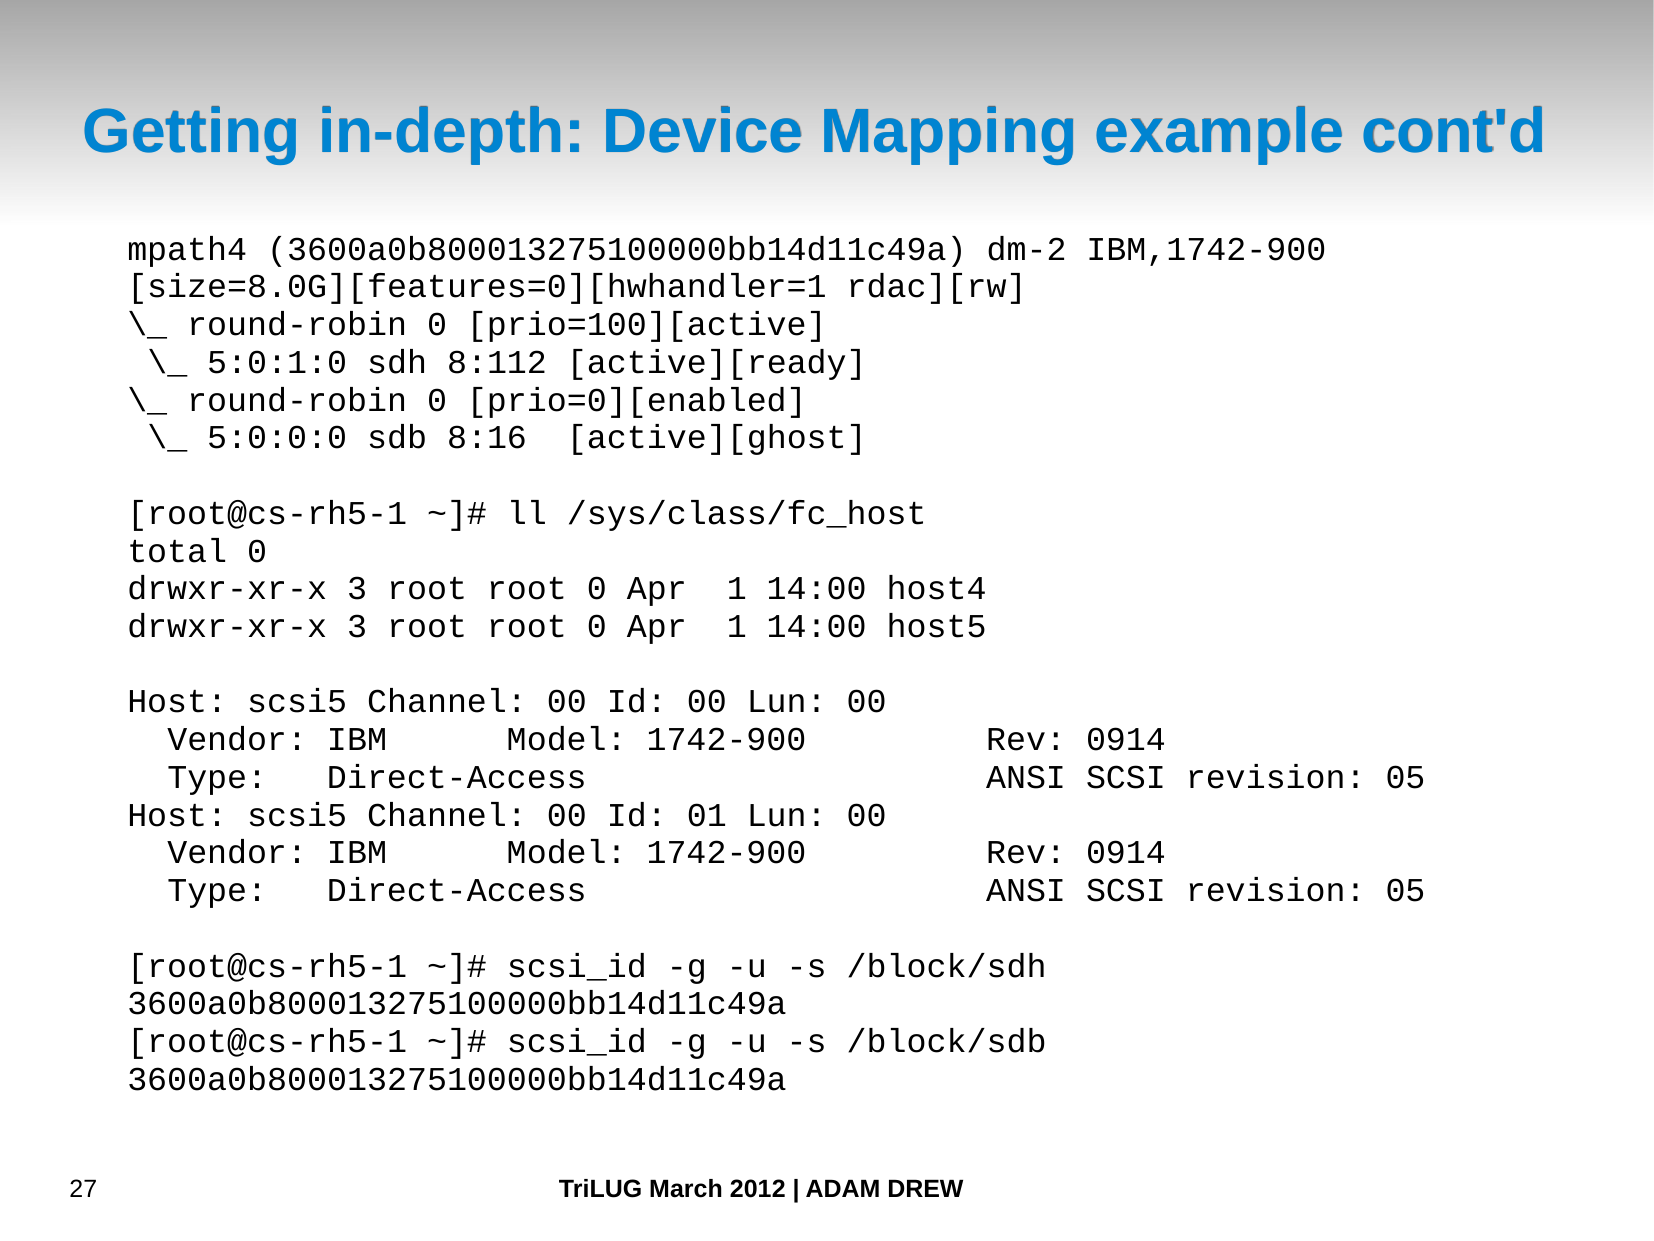

# Getting in-depth: Device Mapping example cont'd
mpath4 (3600a0b800013275100000bb14d11c49a) dm-2 IBM,1742-900
[size=8.0G][features=0][hwhandler=1 rdac][rw]
\_ round-robin 0 [prio=100][active]
 \_ 5:0:1:0 sdh 8:112 [active][ready]
\_ round-robin 0 [prio=0][enabled]
 \_ 5:0:0:0 sdb 8:16 [active][ghost]
[root@cs-rh5-1 ~]# ll /sys/class/fc_host
total 0
drwxr-xr-x 3 root root 0 Apr 1 14:00 host4
drwxr-xr-x 3 root root 0 Apr 1 14:00 host5
Host: scsi5 Channel: 00 Id: 00 Lun: 00
 Vendor: IBM Model: 1742-900 Rev: 0914
 Type: Direct-Access ANSI SCSI revision: 05
Host: scsi5 Channel: 00 Id: 01 Lun: 00
 Vendor: IBM Model: 1742-900 Rev: 0914
 Type: Direct-Access ANSI SCSI revision: 05
[root@cs-rh5-1 ~]# scsi_id -g -u -s /block/sdh
3600a0b800013275100000bb14d11c49a
[root@cs-rh5-1 ~]# scsi_id -g -u -s /block/sdb
3600a0b800013275100000bb14d11c49a